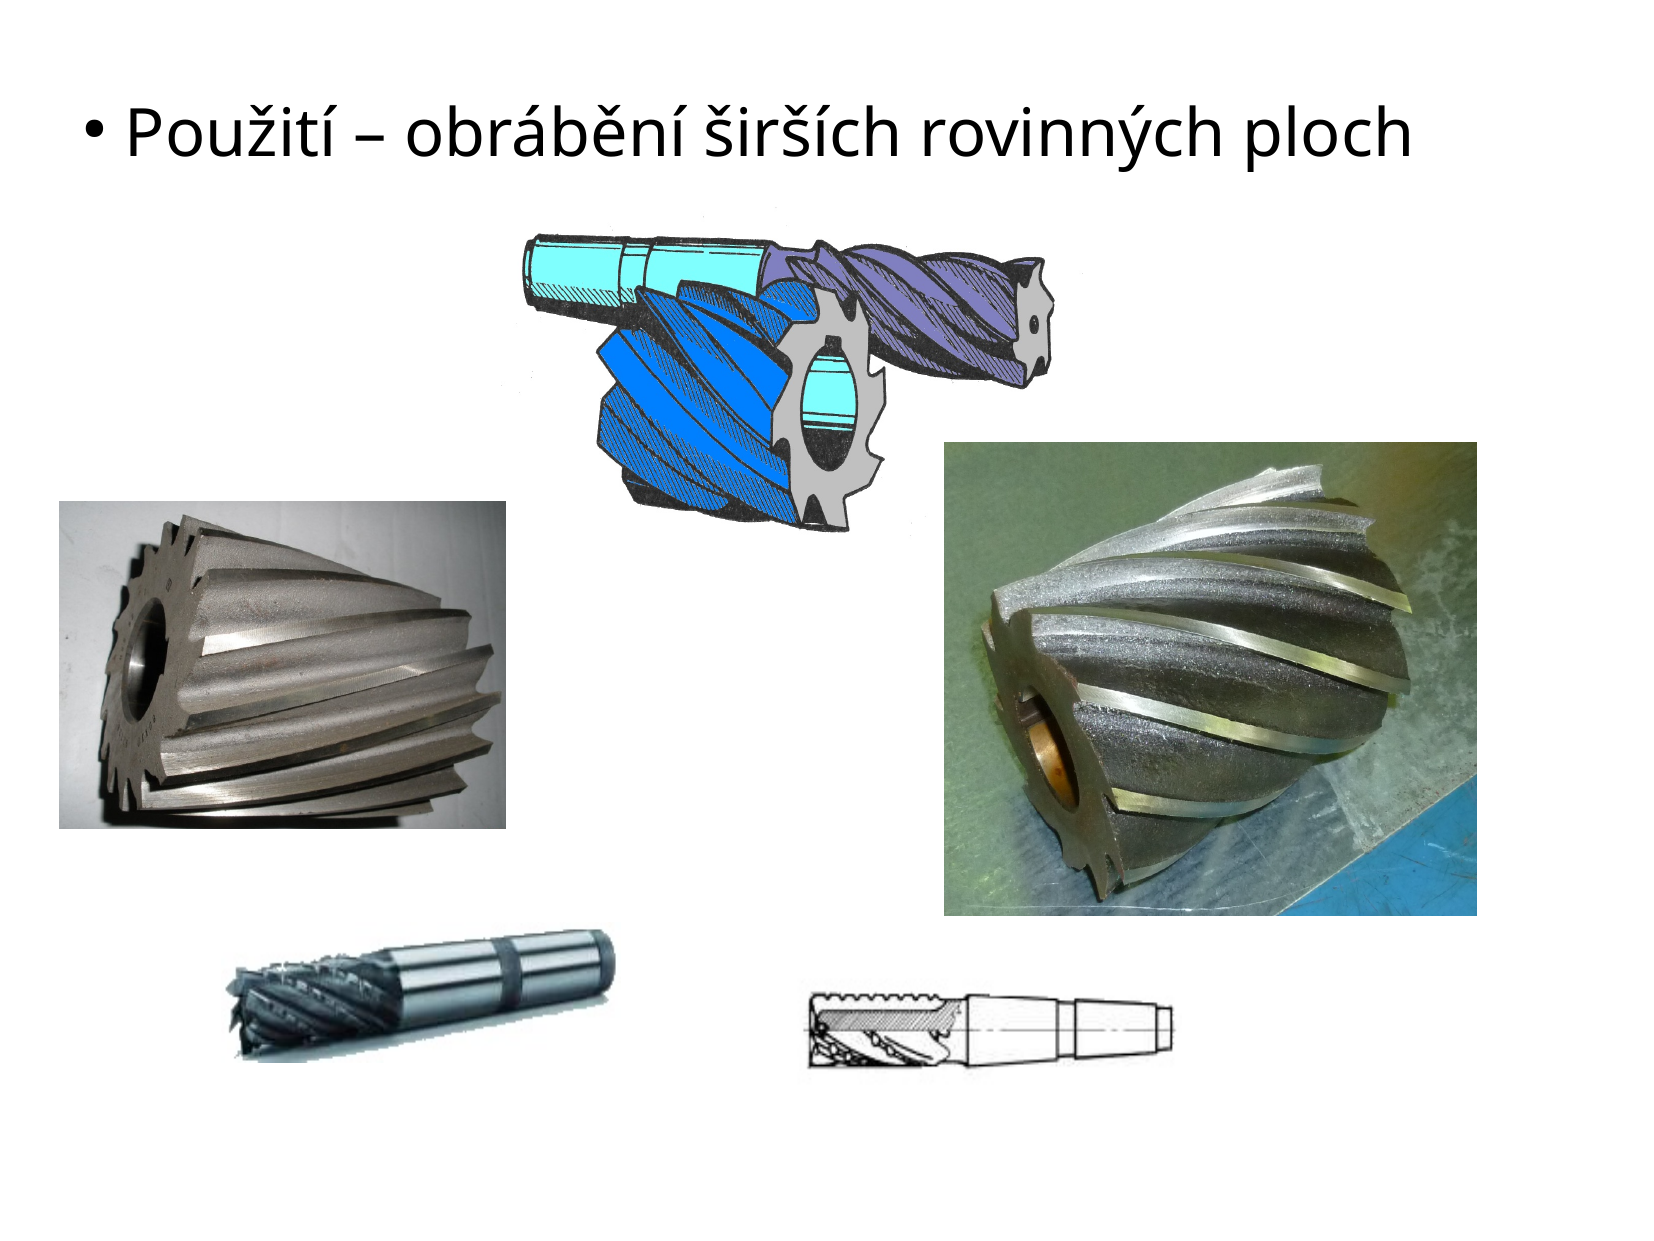

# Použití – obrábění širších rovinných ploch